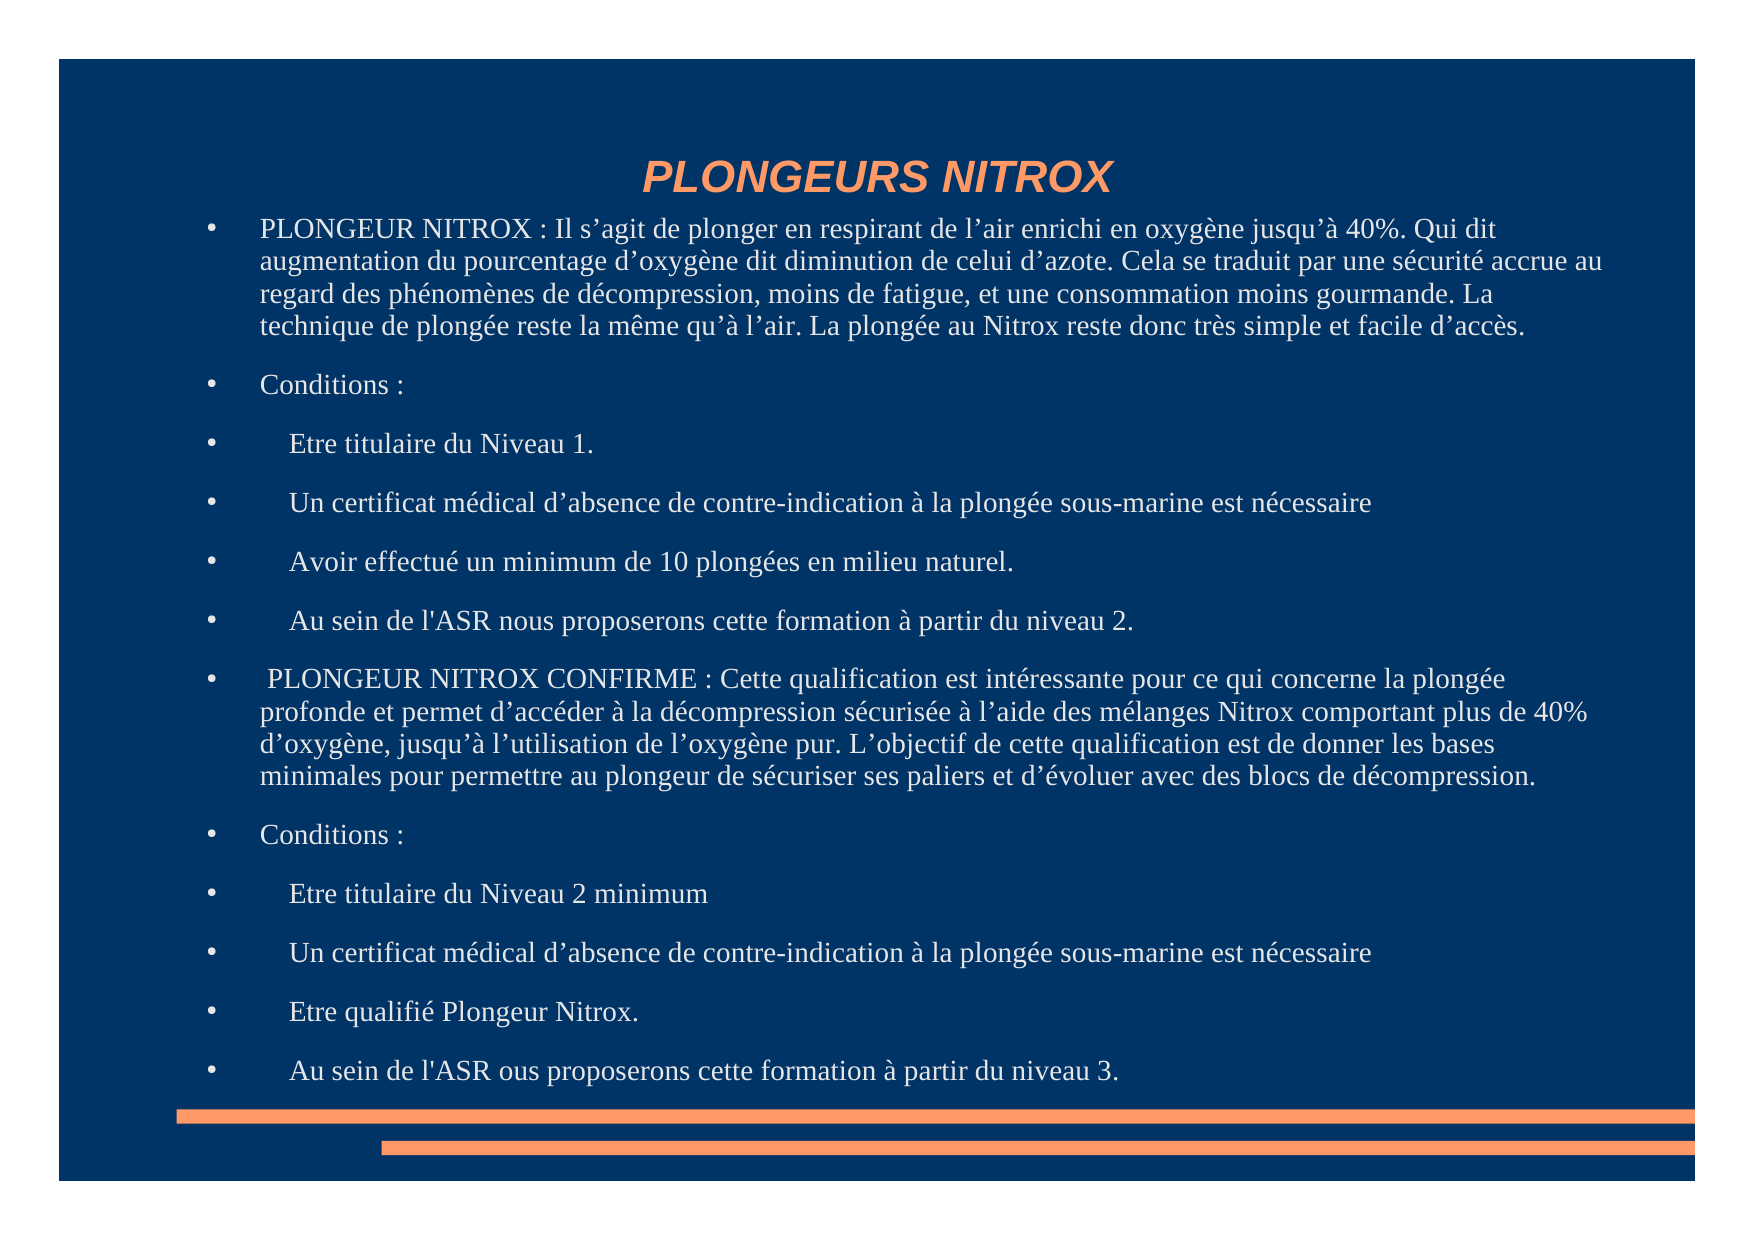

# PLONGEURS NITROX
PLONGEUR NITROX : Il s’agit de plonger en respirant de l’air enrichi en oxygène jusqu’à 40%. Qui dit augmentation du pourcentage d’oxygène dit diminution de celui d’azote. Cela se traduit par une sécurité accrue au regard des phénomènes de décompression, moins de fatigue, et une consommation moins gourmande. La technique de plongée reste la même qu’à l’air. La plongée au Nitrox reste donc très simple et facile d’accès.
Conditions :
 Etre titulaire du Niveau 1.
 Un certificat médical d’absence de contre-indication à la plongée sous-marine est nécessaire
 Avoir effectué un minimum de 10 plongées en milieu naturel.
 Au sein de l'ASR nous proposerons cette formation à partir du niveau 2.
 PLONGEUR NITROX CONFIRME : Cette qualification est intéressante pour ce qui concerne la plongée profonde et permet d’accéder à la décompression sécurisée à l’aide des mélanges Nitrox comportant plus de 40% d’oxygène, jusqu’à l’utilisation de l’oxygène pur. L’objectif de cette qualification est de donner les bases minimales pour permettre au plongeur de sécuriser ses paliers et d’évoluer avec des blocs de décompression.
Conditions :
 Etre titulaire du Niveau 2 minimum
 Un certificat médical d’absence de contre-indication à la plongée sous-marine est nécessaire
 Etre qualifié Plongeur Nitrox.
 Au sein de l'ASR ous proposerons cette formation à partir du niveau 3.